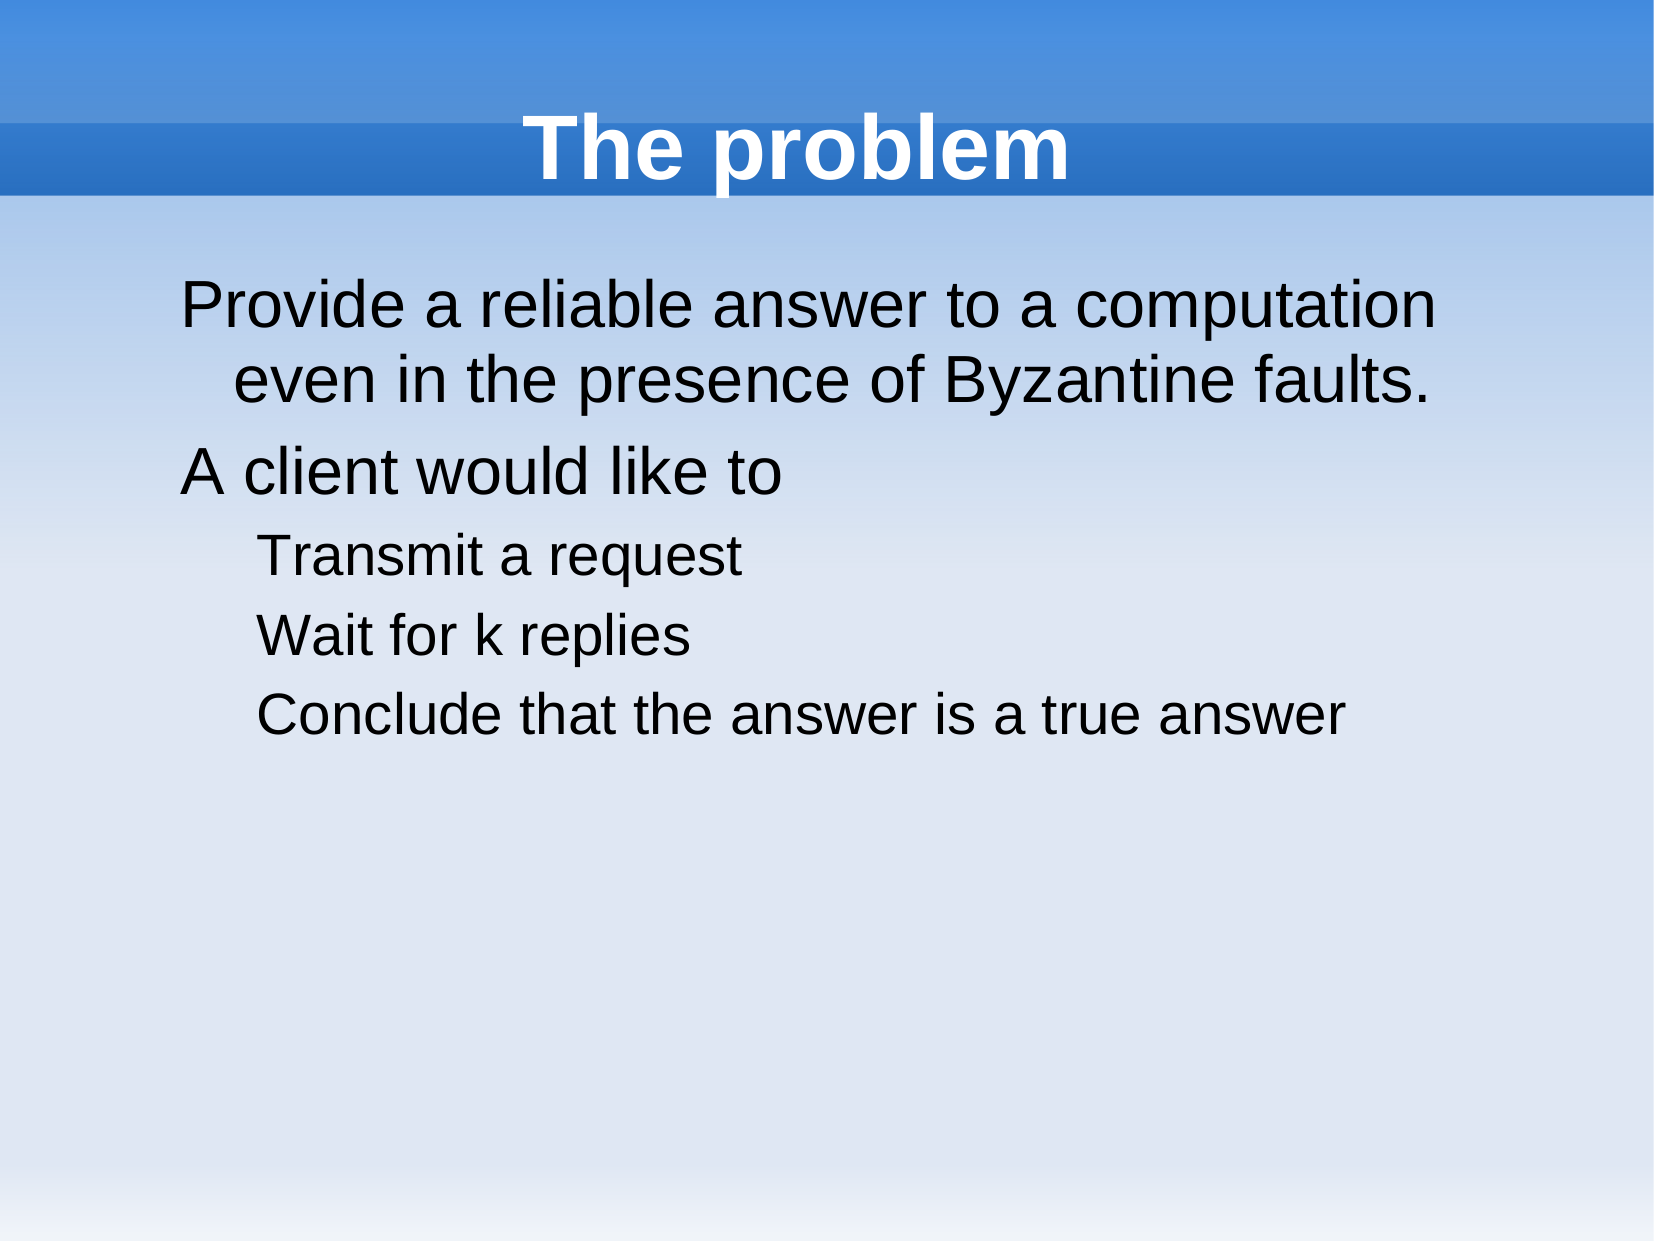

# The problem
Provide a reliable answer to a computation even in the presence of Byzantine faults.
A client would like to
Transmit a request
Wait for k replies
Conclude that the answer is a true answer